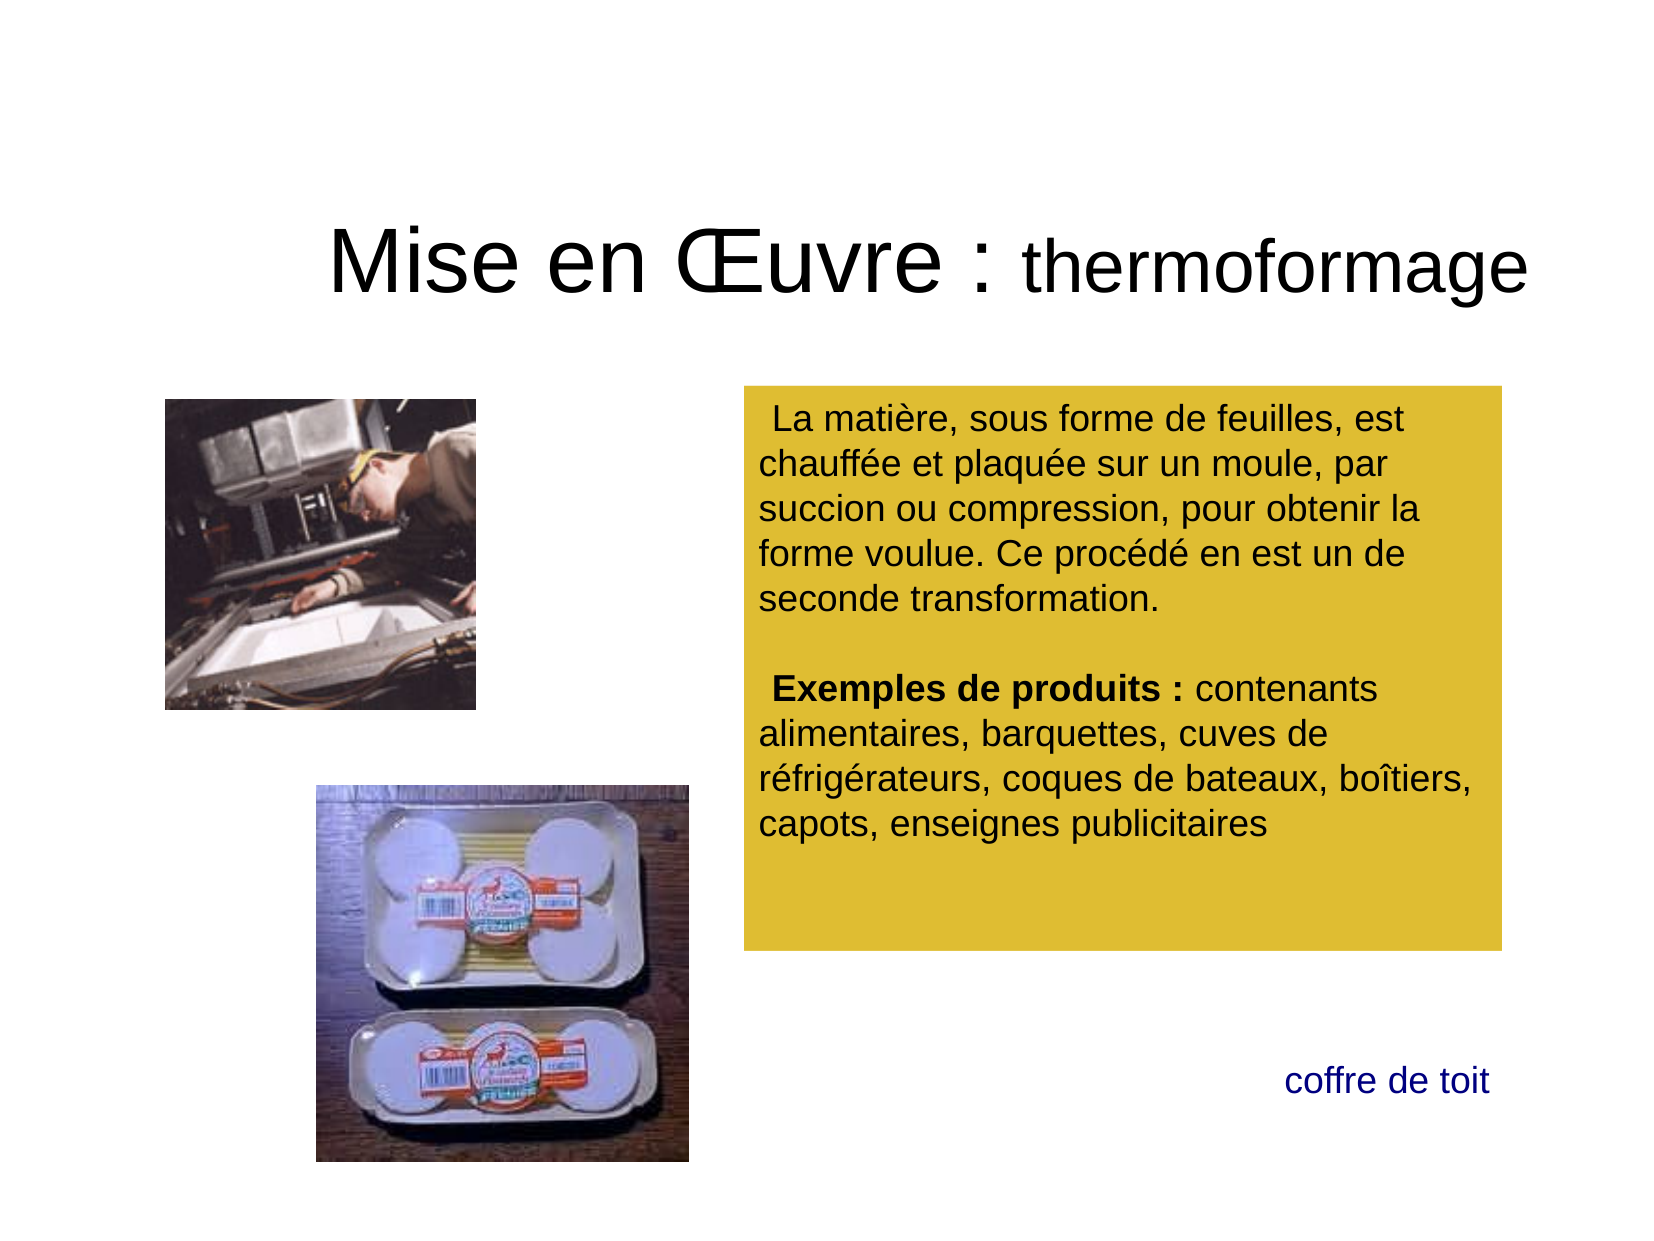

# Mise en Œuvre : thermoformage
La matière, sous forme de feuilles, est chauffée et plaquée sur un moule, par succion ou compression, pour obtenir la forme voulue. Ce procédé en est un de seconde transformation.
Exemples de produits : contenants alimentaires, barquettes, cuves de réfrigérateurs, coques de bateaux, boîtiers, capots, enseignes publicitaires
coffre de toit